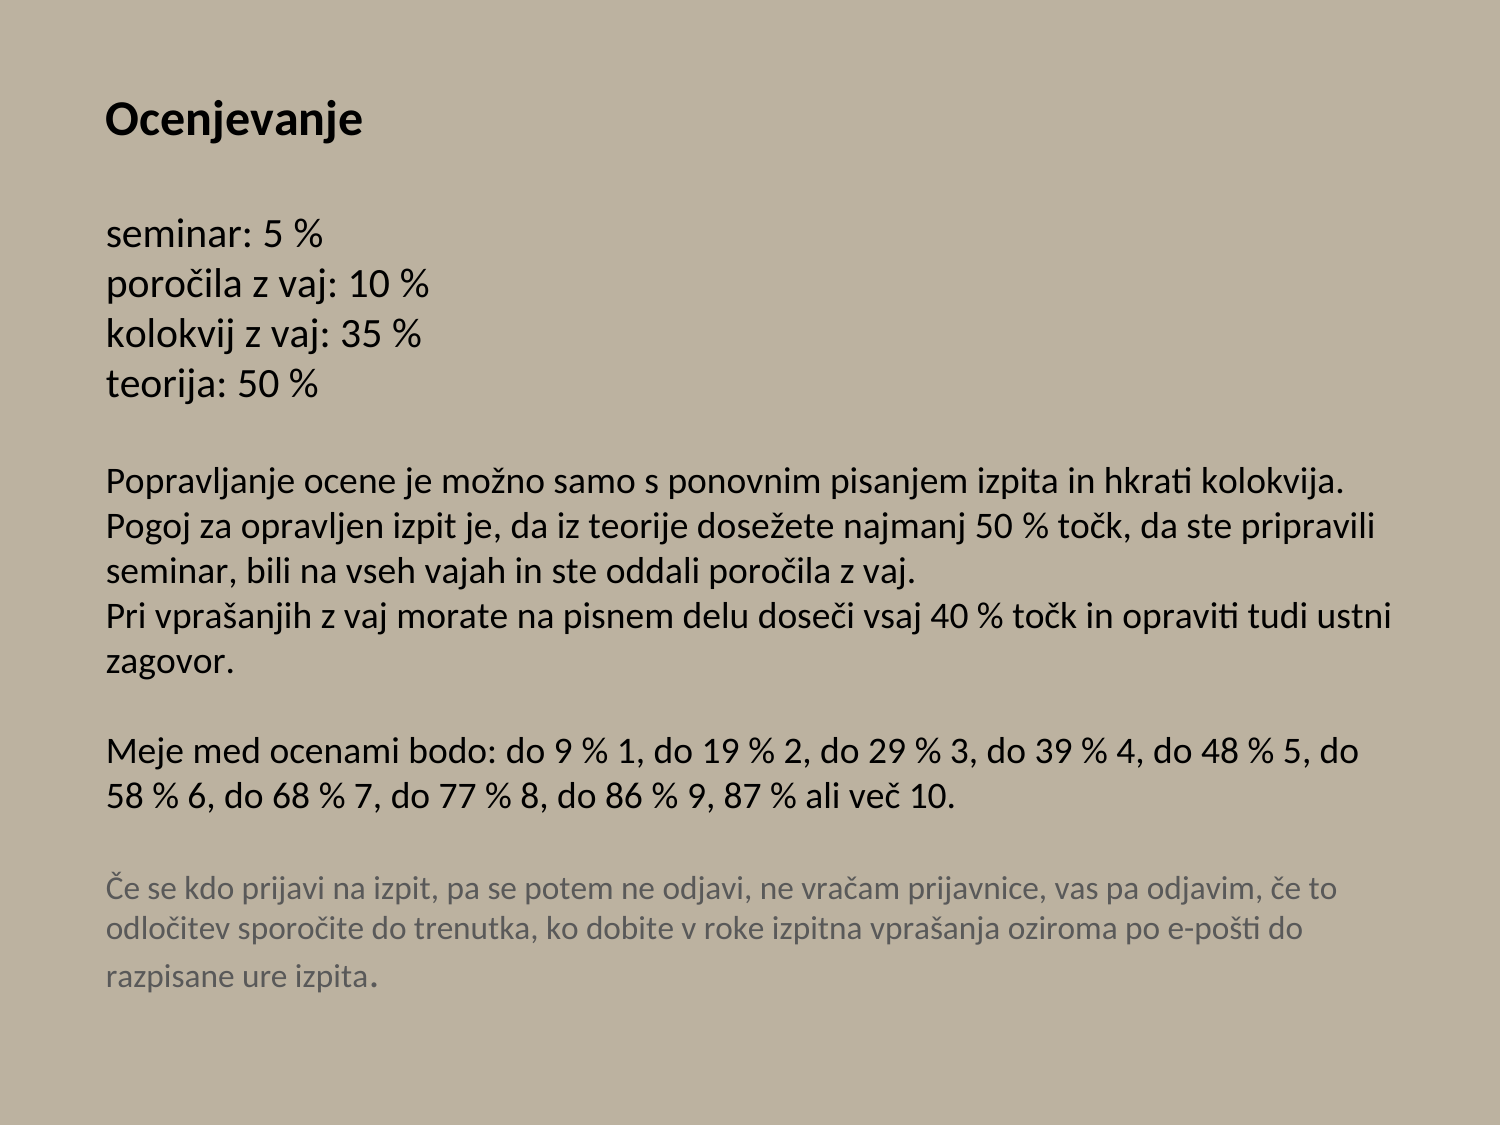

Ocenjevanje
seminar: 5 %
poročila z vaj: 10 %
kolokvij z vaj: 35 %
teorija: 50 %
Popravljanje ocene je možno samo s ponovnim pisanjem izpita in hkrati kolokvija. Pogoj za opravljen izpit je, da iz teorije dosežete najmanj 50 % točk, da ste pripravili seminar, bili na vseh vajah in ste oddali poročila z vaj.
Pri vprašanjih z vaj morate na pisnem delu doseči vsaj 40 % točk in opraviti tudi ustni zagovor.
Meje med ocenami bodo: do 9 % 1, do 19 % 2, do 29 % 3, do 39 % 4, do 48 % 5, do 58 % 6, do 68 % 7, do 77 % 8, do 86 % 9, 87 % ali več 10.
Če se kdo prijavi na izpit, pa se potem ne odjavi, ne vračam prijavnice, vas pa odjavim, če to odločitev sporočite do trenutka, ko dobite v roke izpitna vprašanja oziroma po e-pošti do razpisane ure izpita.